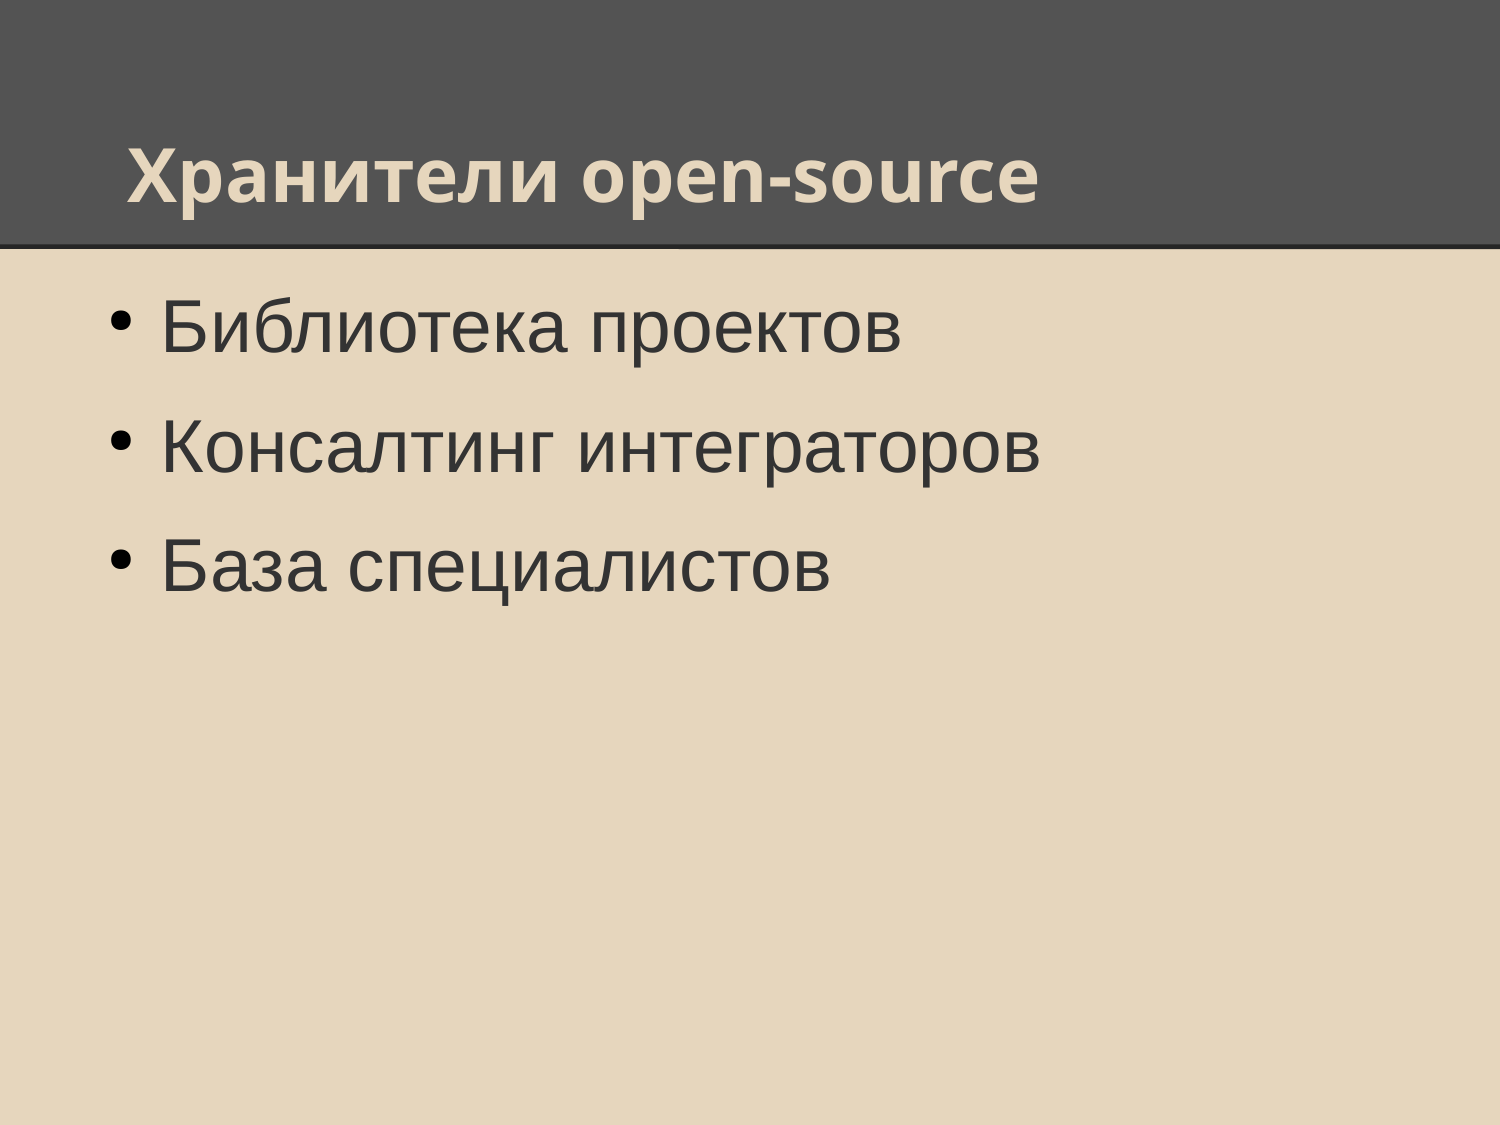

# Хранители open-source
Библиотека проектов
Консалтинг интеграторов
База специалистов